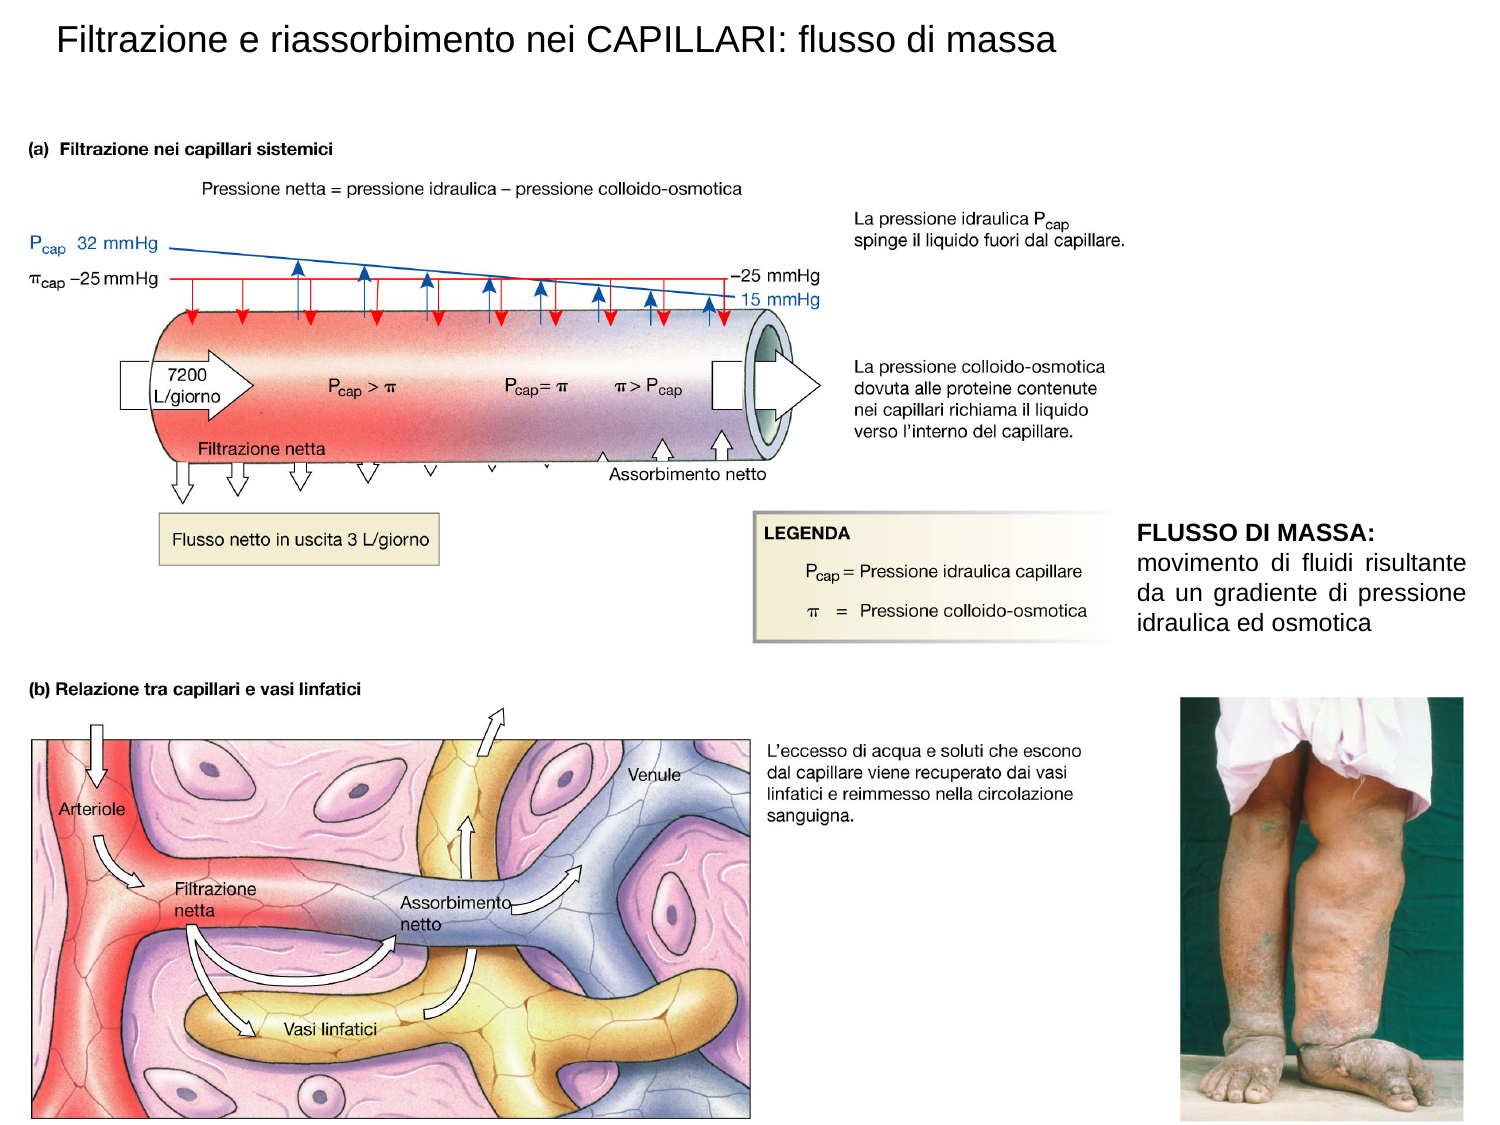

Filtrazione e riassorbimento nei CAPILLARI: flusso di massa
FLUSSO DI MASSA:
movimento di fluidi risultante da un gradiente di pressione idraulica ed osmotica